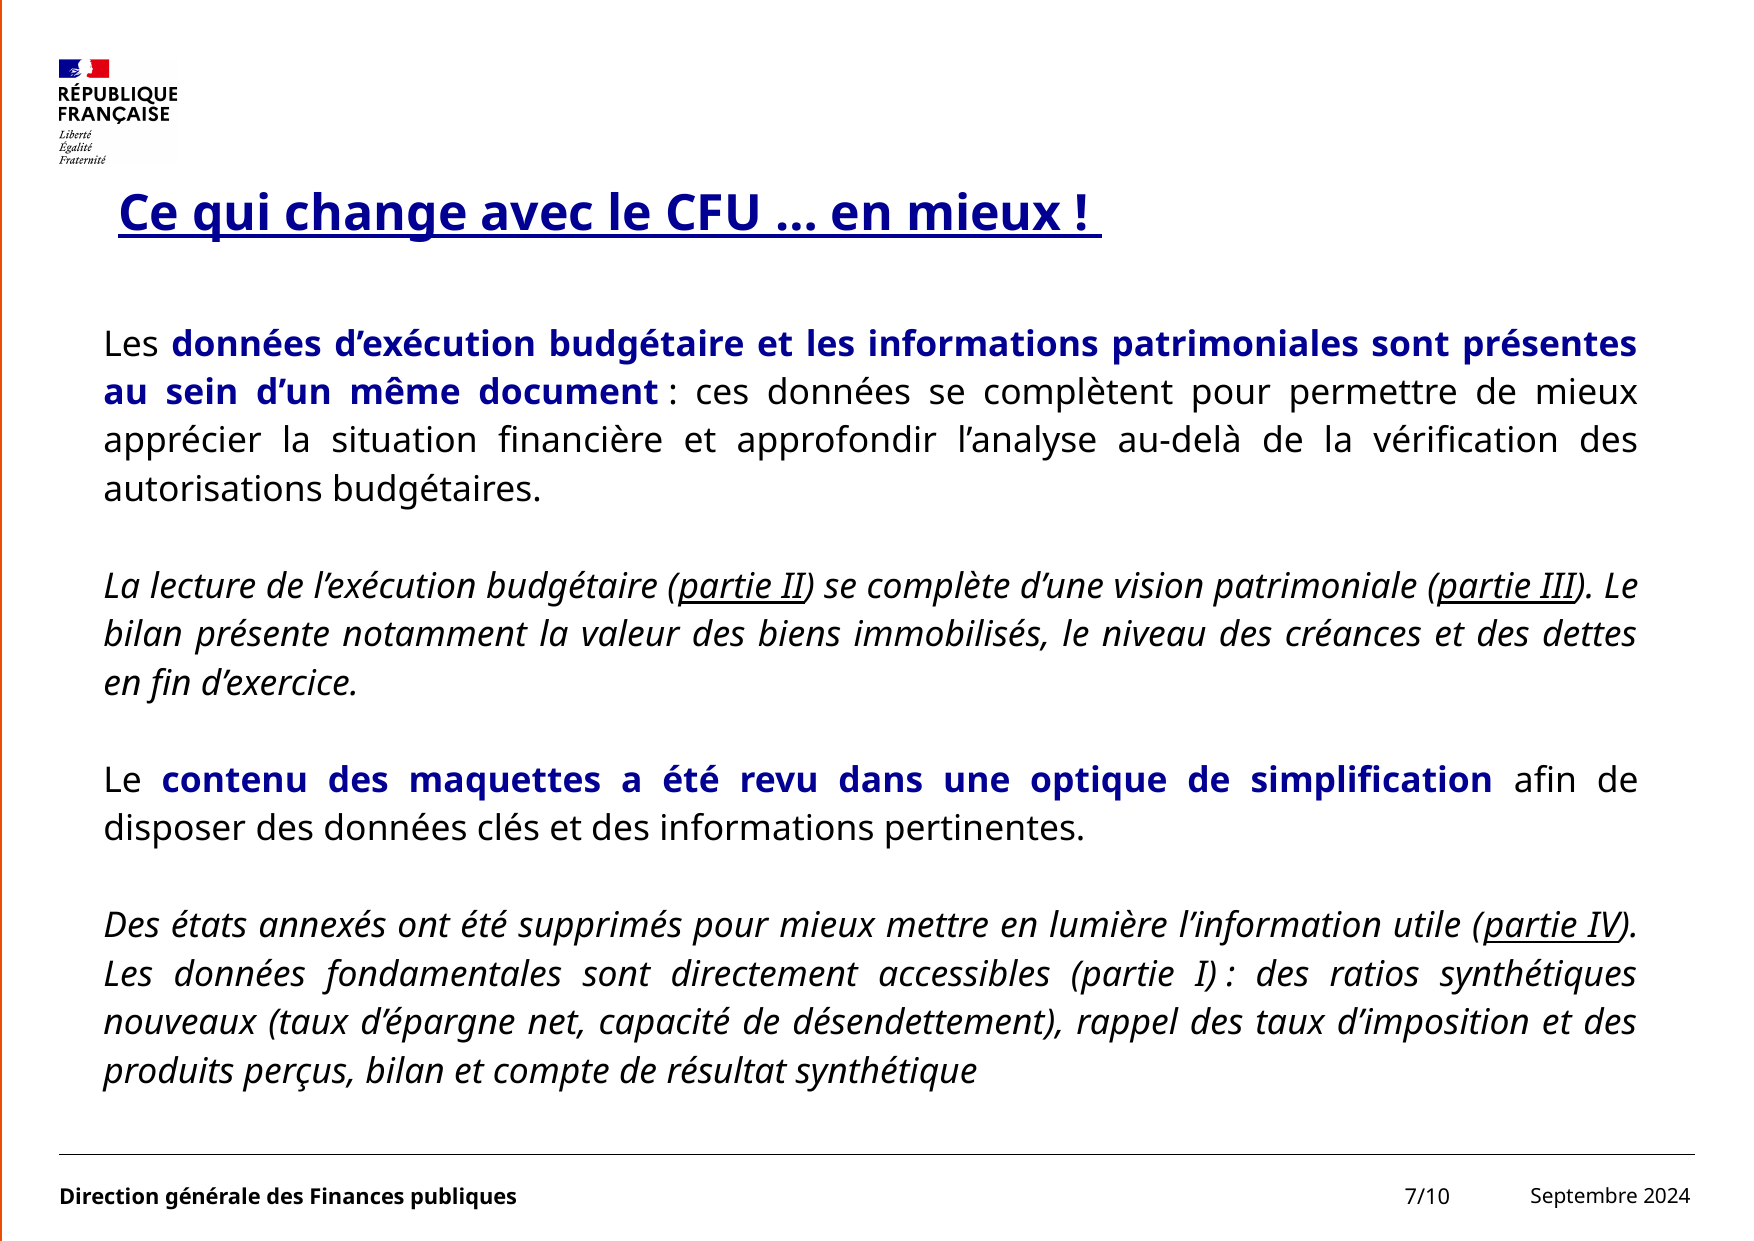

Ce qui change avec le CFU … en mieux !
Les données d’exécution budgétaire et les informations patrimoniales sont présentes au sein d’un même document : ces données se complètent pour permettre de mieux apprécier la situation financière et approfondir l’analyse au-delà de la vérification des autorisations budgétaires.
La lecture de l’exécution budgétaire (partie II) se complète d’une vision patrimoniale (partie III). Le bilan présente notamment la valeur des biens immobilisés, le niveau des créances et des dettes en fin d’exercice.
Le contenu des maquettes a été revu dans une optique de simplification afin de disposer des données clés et des informations pertinentes.
Des états annexés ont été supprimés pour mieux mettre en lumière l’information utile (partie IV). Les données fondamentales sont directement accessibles (partie I) : des ratios synthétiques nouveaux (taux d’épargne net, capacité de désendettement), rappel des taux d’imposition et des produits perçus, bilan et compte de résultat synthétique